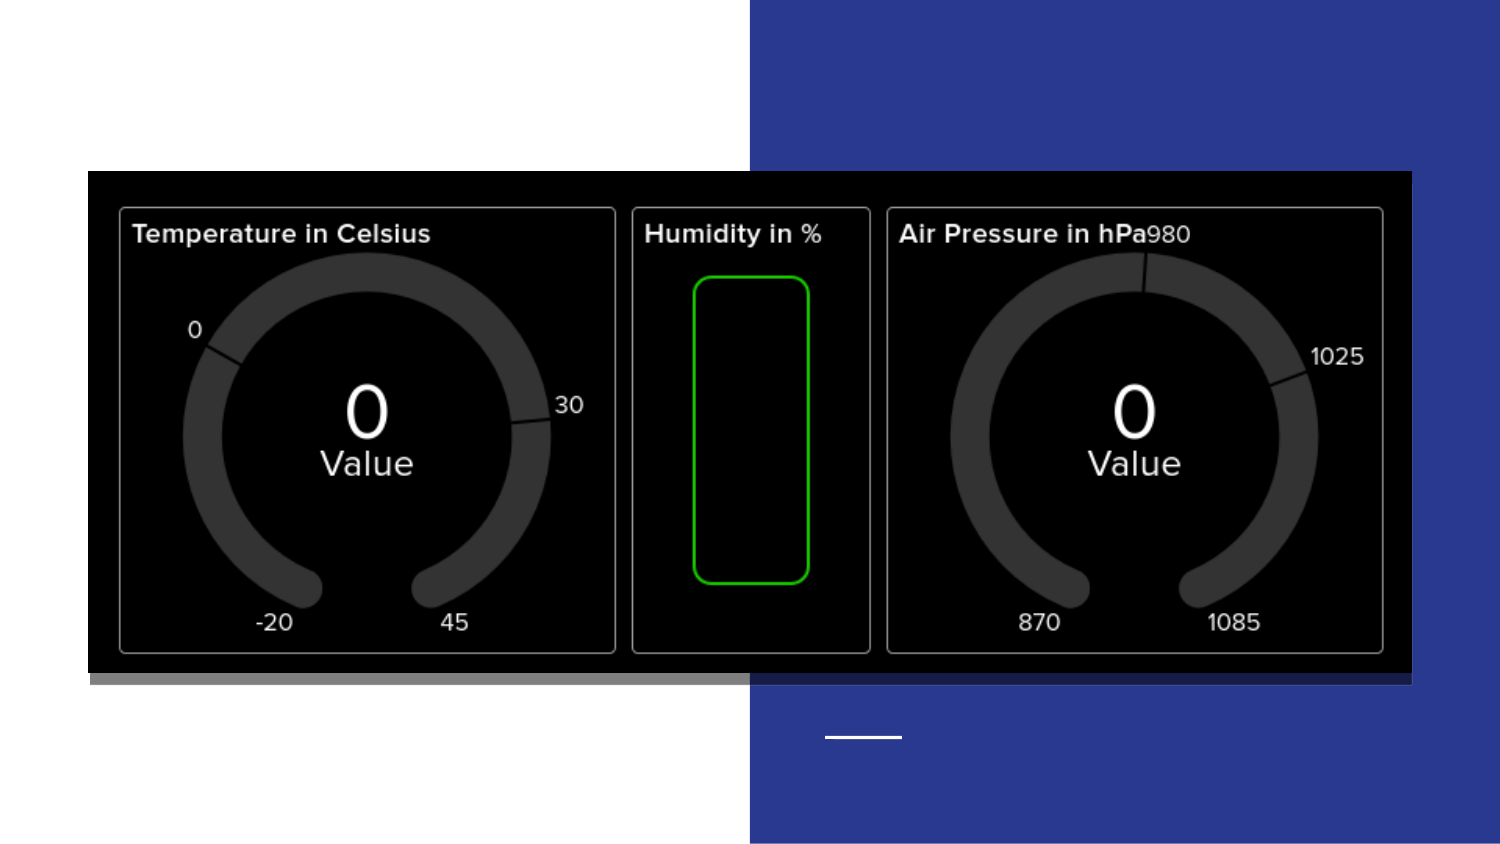

Eine Cloudplattform für IoT-Anwendungen
Kann die Daten vom ESP visualisieren
# Was ist Adafruit?